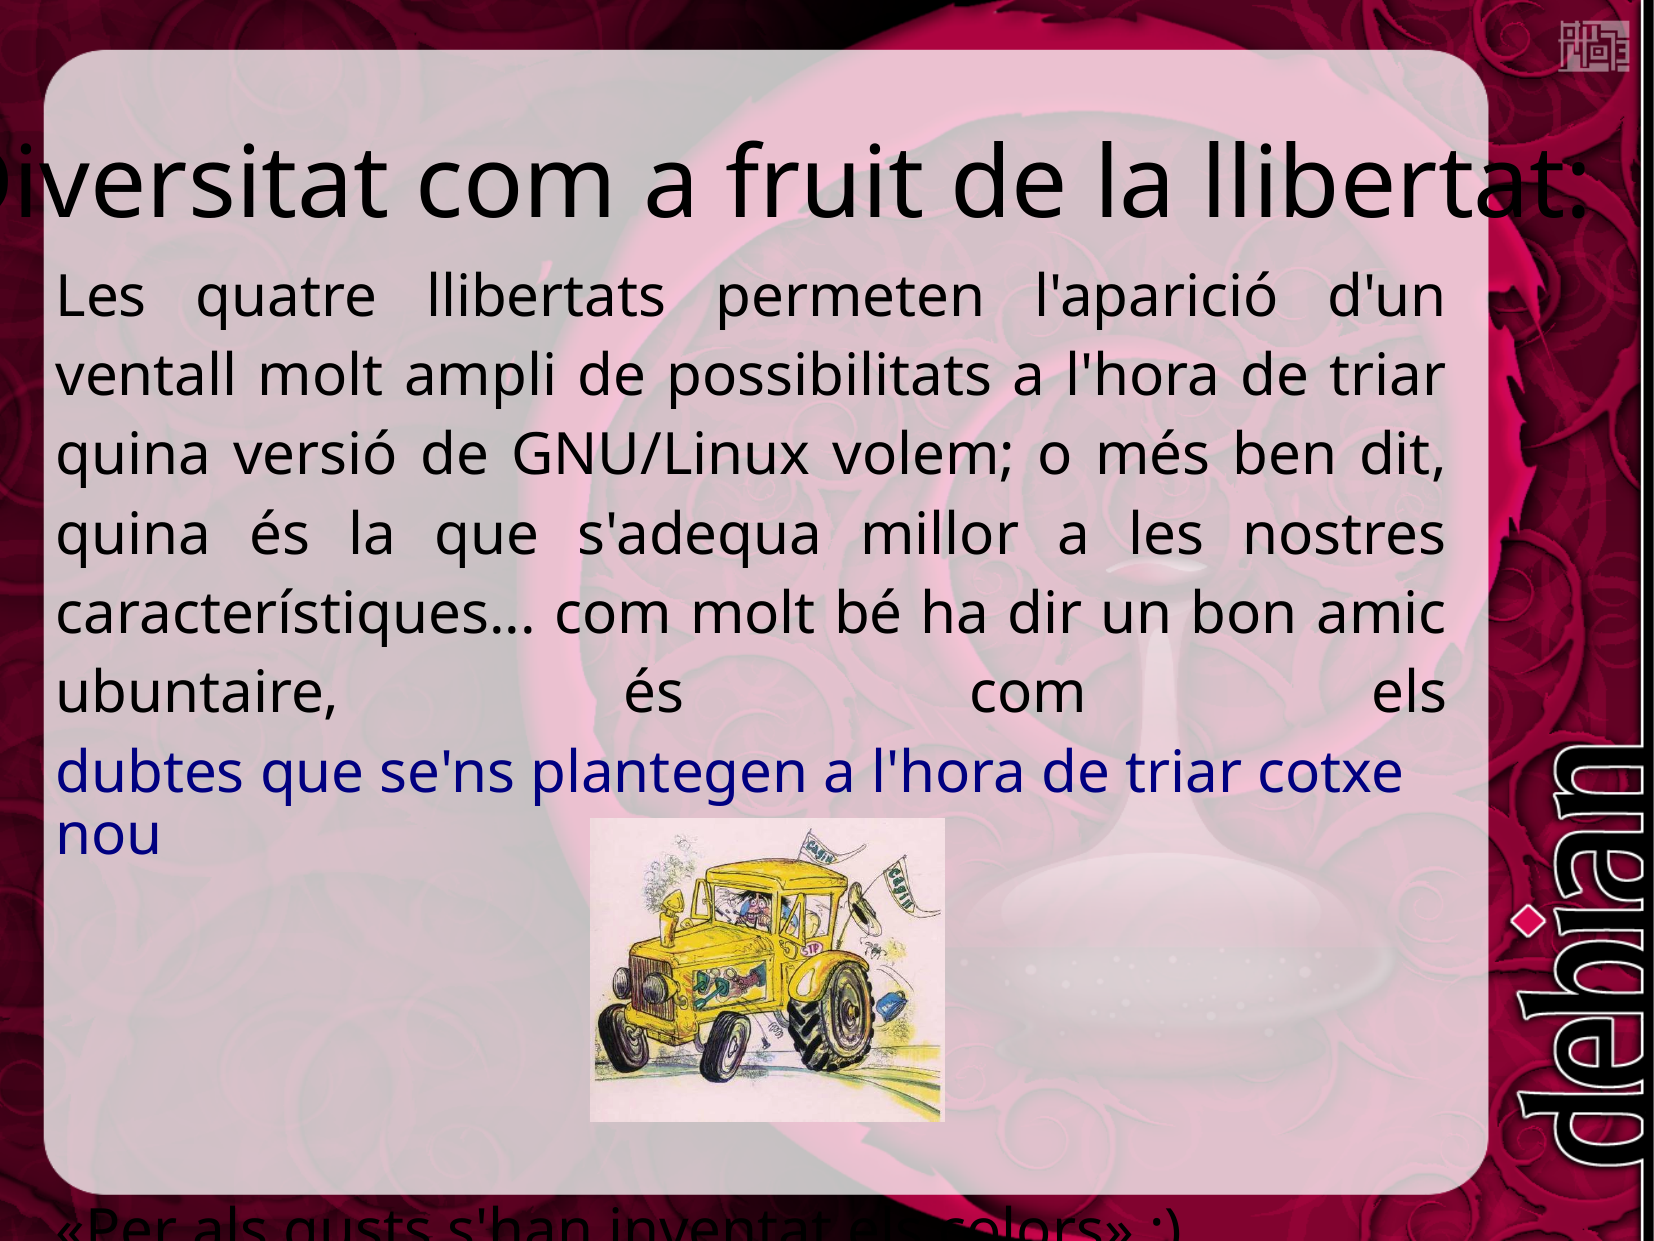

# Diversitat com a fruit de la llibertat:
Les quatre llibertats permeten l'aparició d'un ventall molt ampli de possibilitats a l'hora de triar quina versió de GNU/Linux volem; o més ben dit, quina és la que s'adequa millor a les nostres característiques... com molt bé ha dir un bon amic ubuntaire, és com els dubtes que se'ns plantegen a l'hora de triar cotxe nou
«Per als gusts s'han inventat els colors» ;)